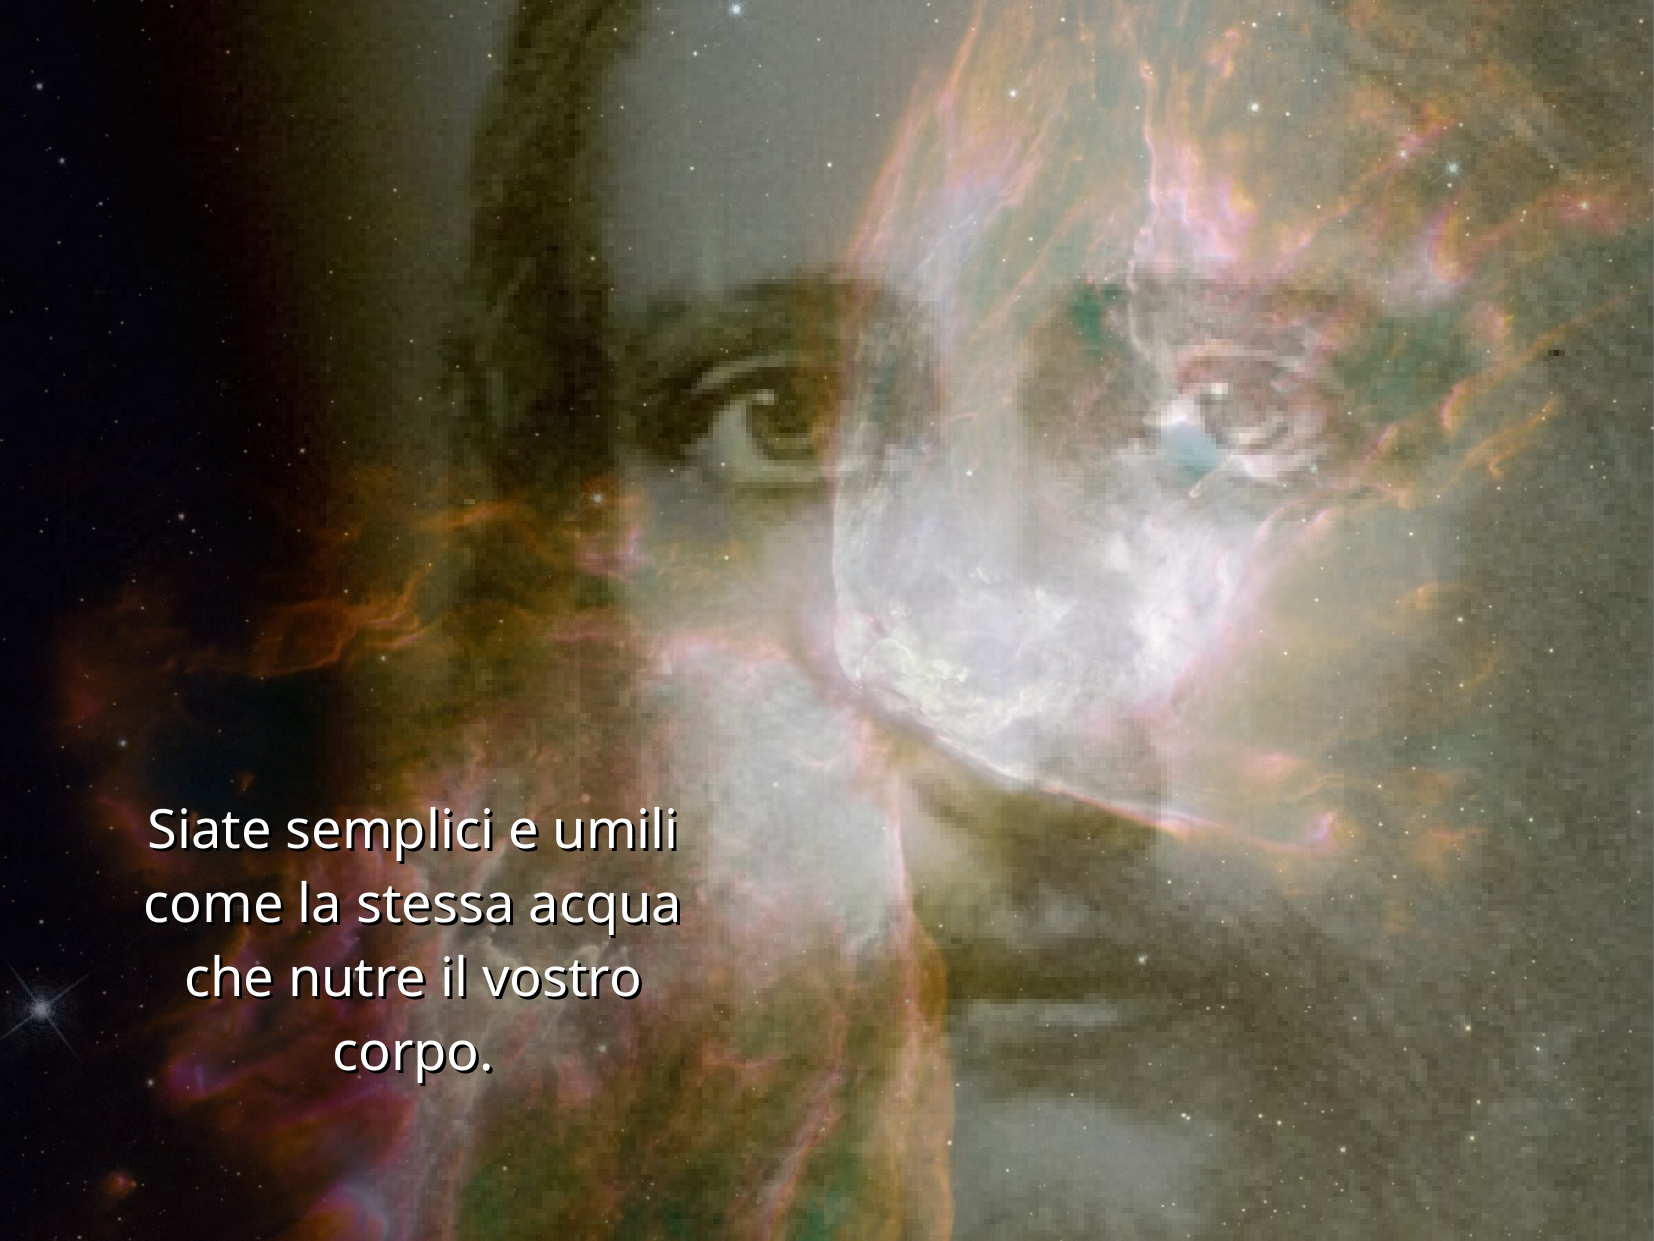

# Siate semplici e umili come la stessa acqua che nutre il vostro corpo.